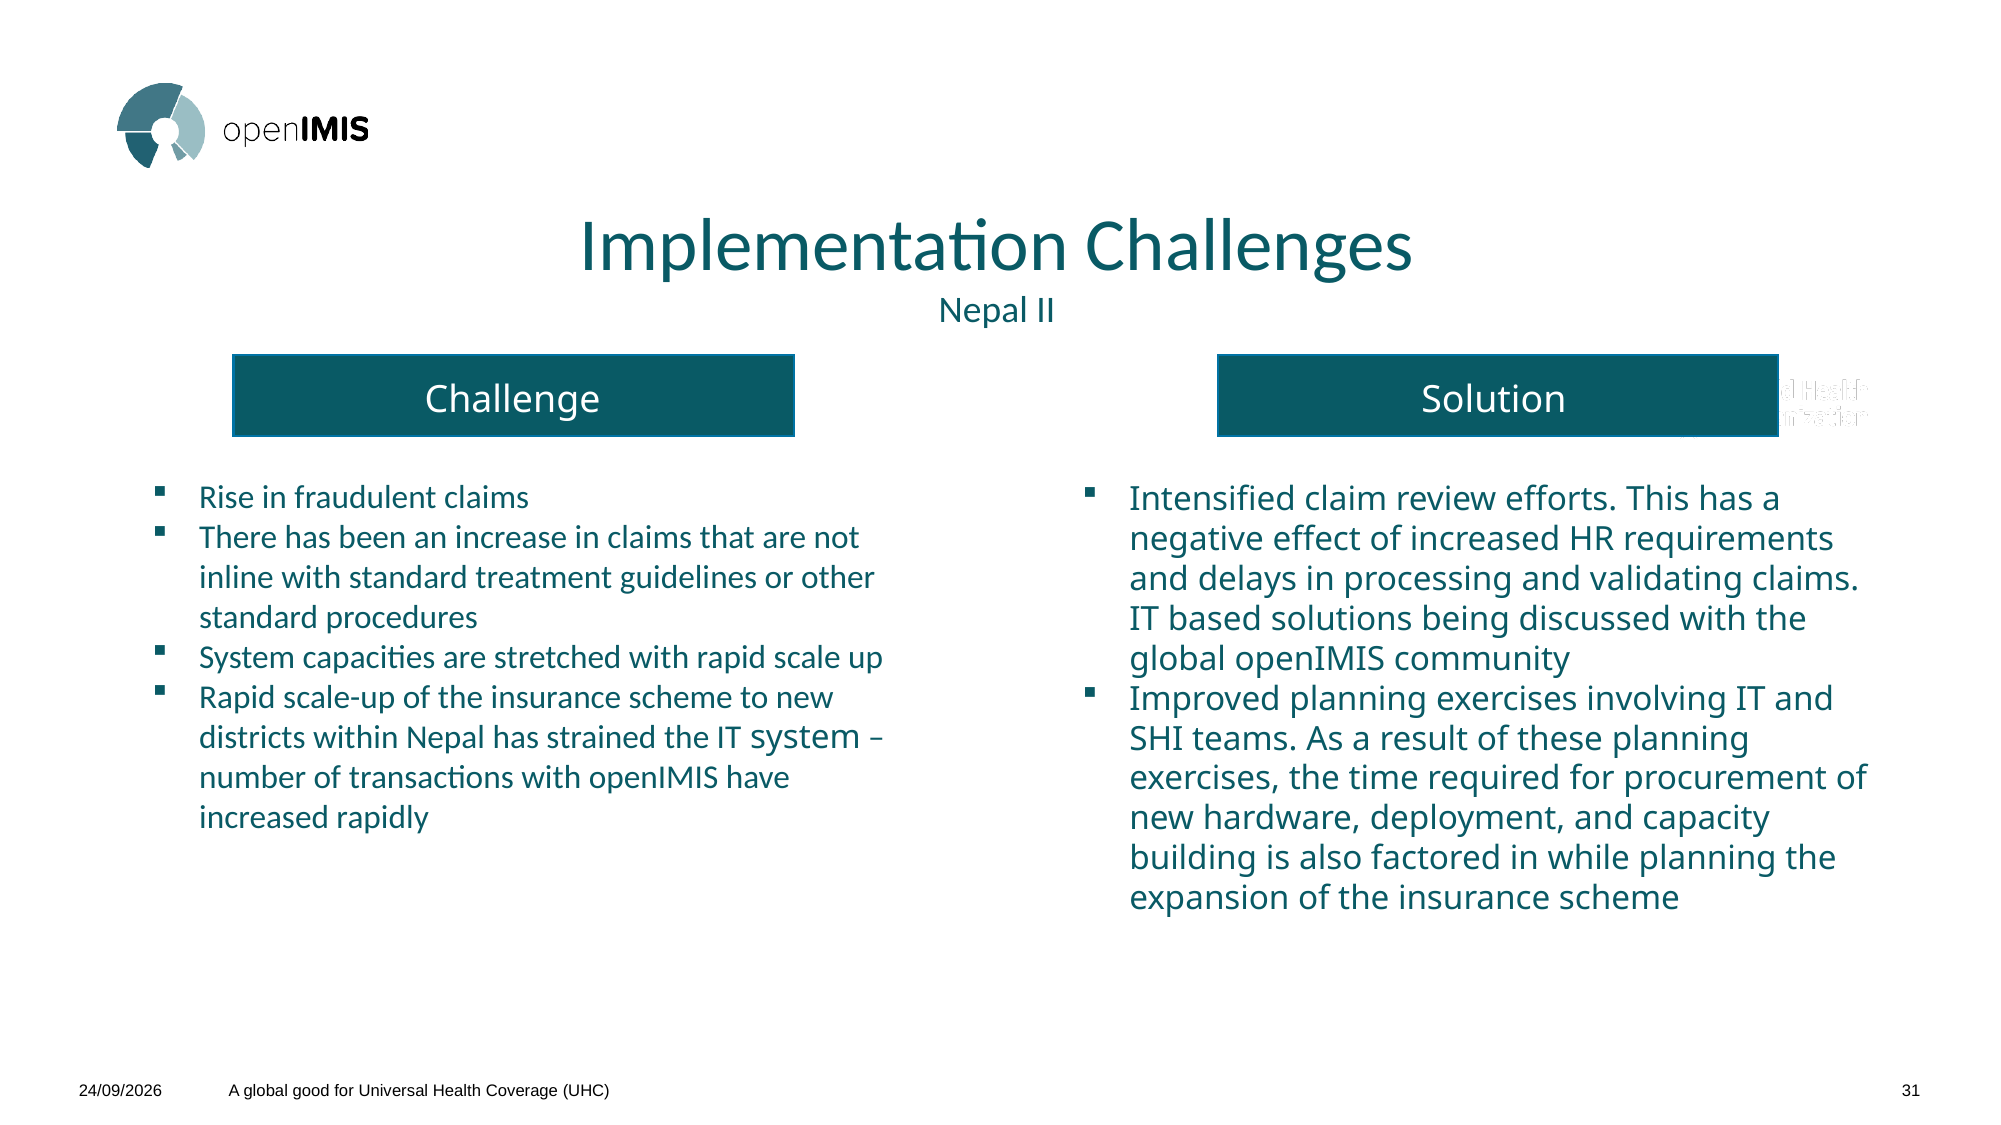

Implementation Challenges
Nepal II
Challenge
Solution
Rise in fraudulent claims
There has been an increase in claims that are not inline with standard treatment guidelines or other standard procedures
System capacities are stretched with rapid scale up
Rapid scale-up of the insurance scheme to new districts within Nepal has strained the IT system – number of transactions with openIMIS have increased rapidly
Intensified claim review efforts. This has a negative effect of increased HR requirements and delays in processing and validating claims. IT based solutions being discussed with the global openIMIS community
Improved planning exercises involving IT and SHI teams. As a result of these planning exercises, the time required for procurement of new hardware, deployment, and capacity building is also factored in while planning the expansion of the insurance scheme
A global good for Universal Health Coverage (UHC)